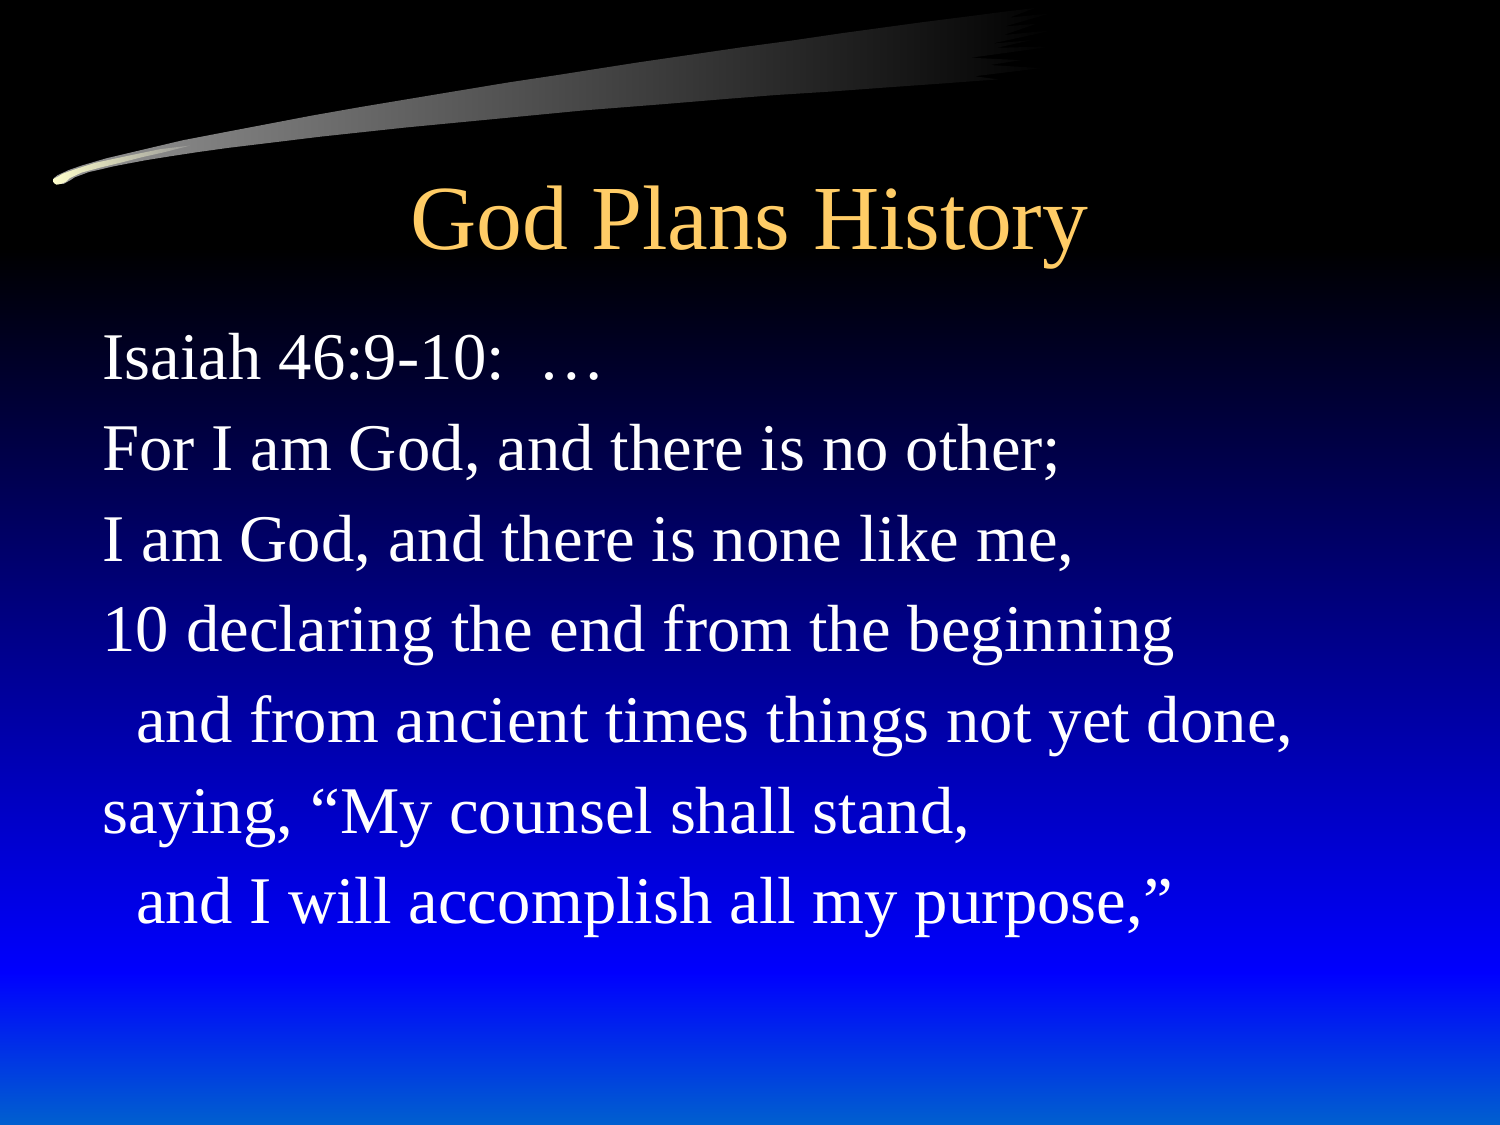

# God Plans History
Isaiah 46:9-10: …
For I am God, and there is no other;
I am God, and there is none like me,
10 declaring the end from the beginning
 and from ancient times things not yet done,
saying, “My counsel shall stand,
 and I will accomplish all my purpose,”